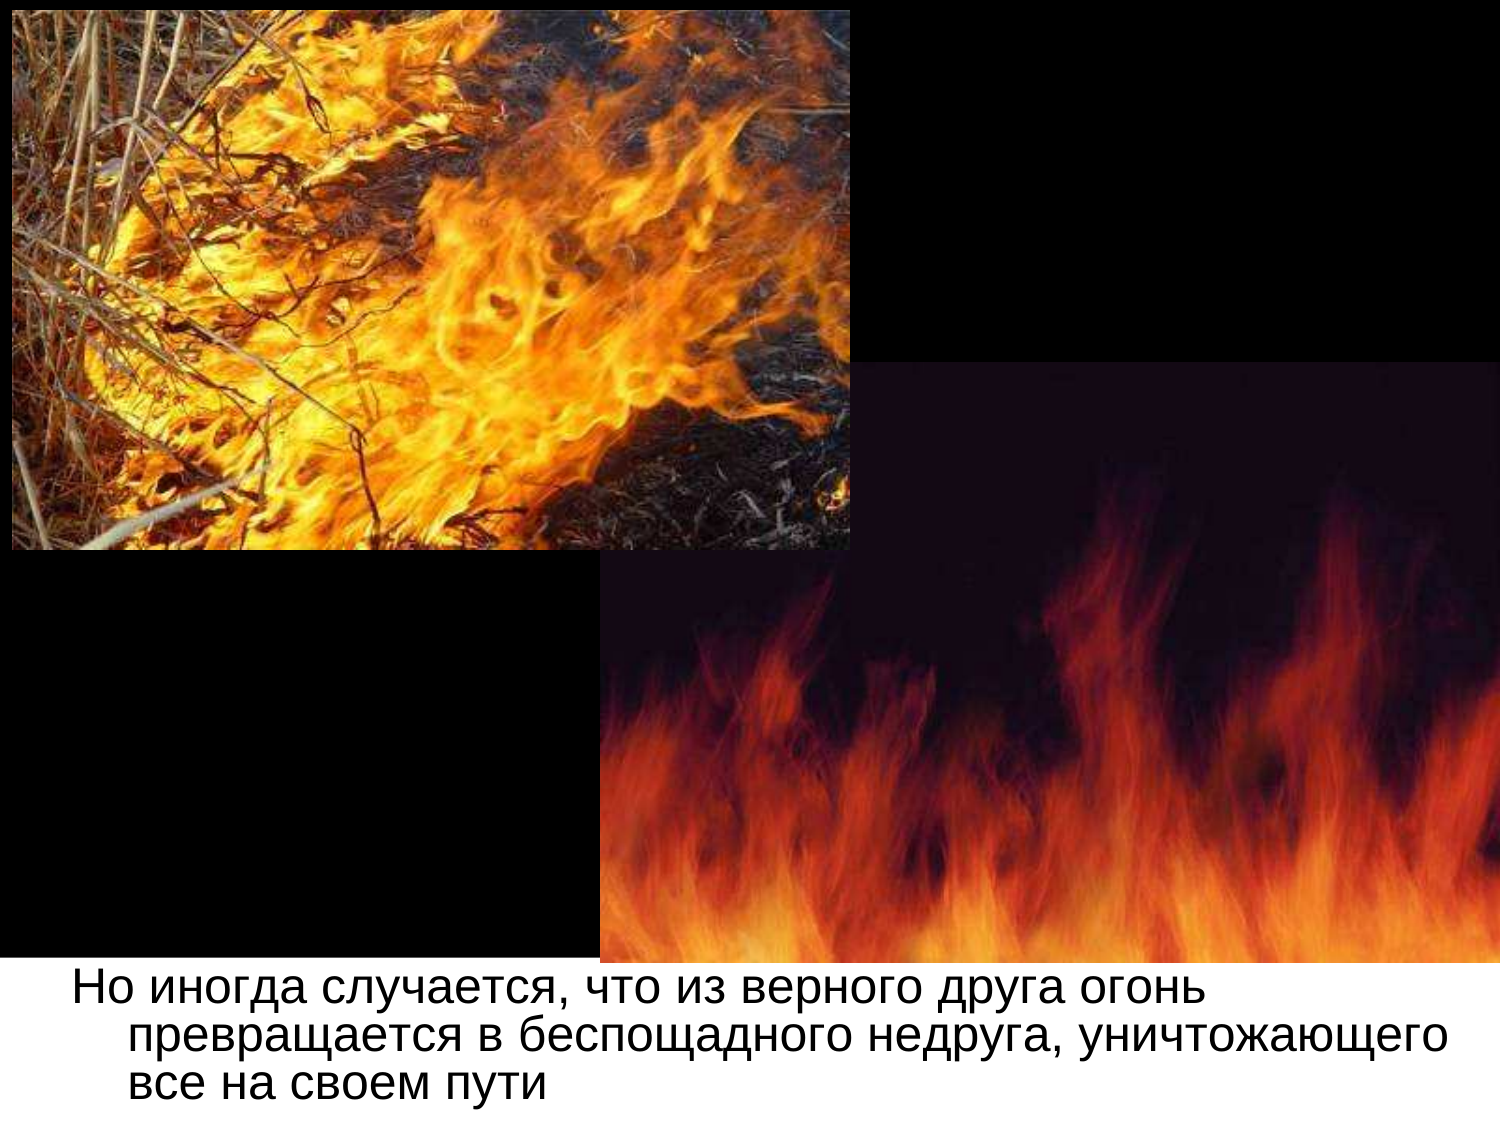

# Но иногда случается, что из верного друга огонь превращается в беспощадного недруга, уничтожающего все на своем пути
Но иногда случается, что из верного друга огонь превращается в беспощадного недруга, уничтожающего все на своем пути.